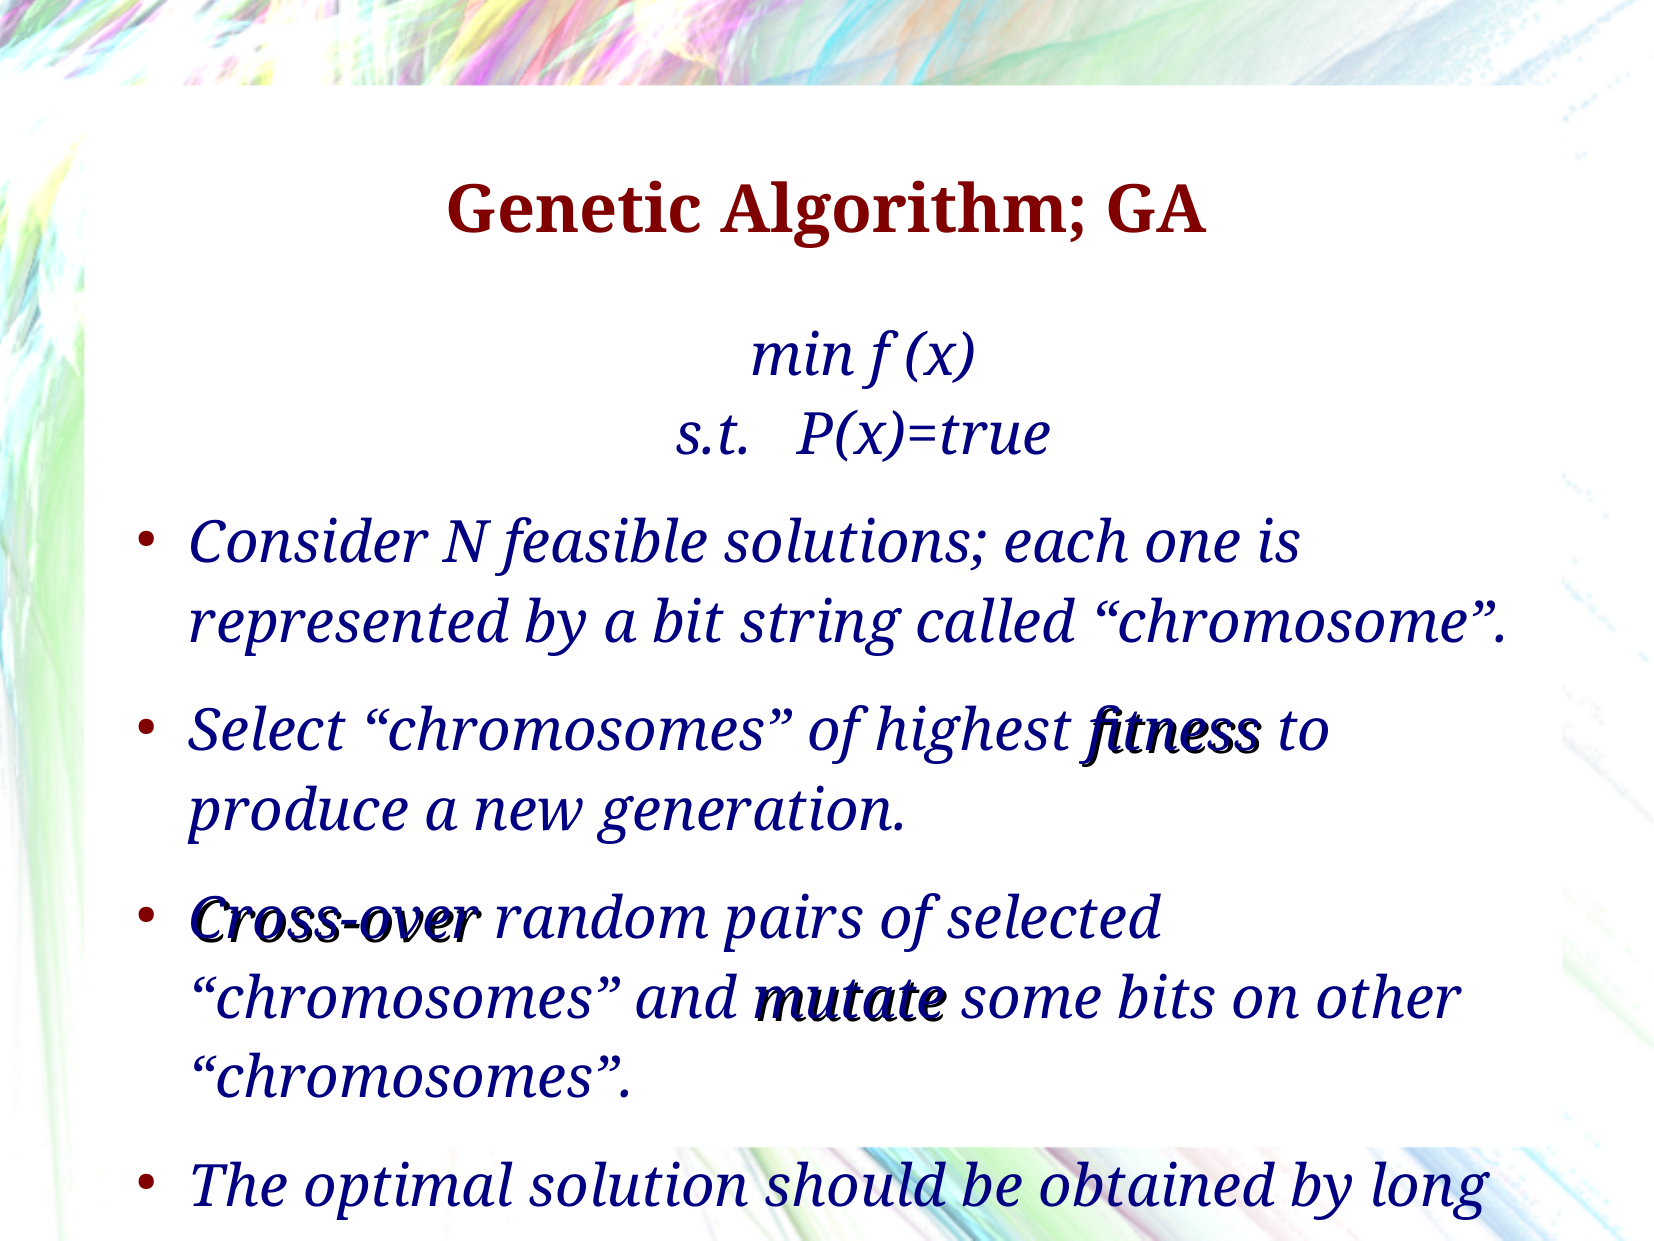

# Genetic Algorithm; GA
min f (x)
s.t. P(x)=true
Consider N feasible solutions; each one is represented by a bit string called “chromosome”.
Select “chromosomes” of highest fitness to produce a new generation.
Cross-over random pairs of selected “chromosomes” and mutate some bits on other “chromosomes”.
The optimal solution should be obtained by long repeats.